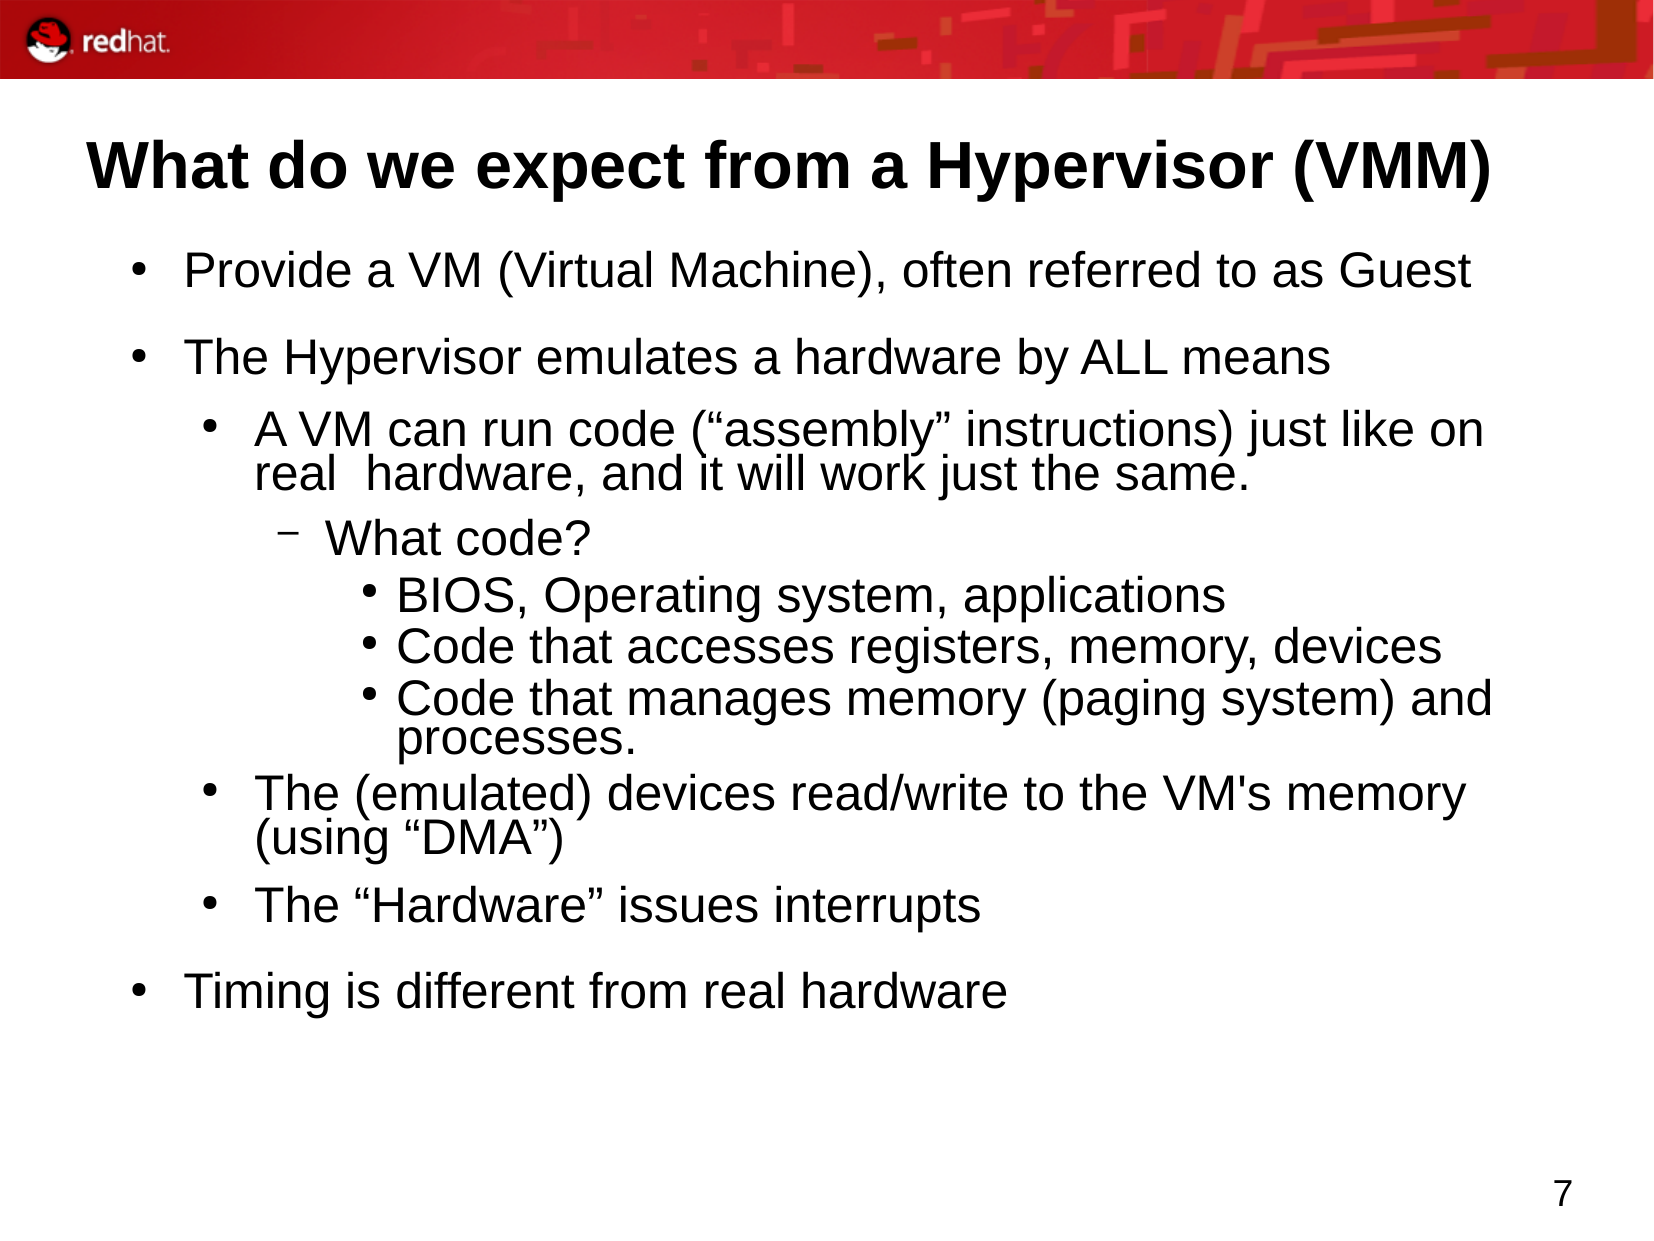

# What do we expect from a Hypervisor (VMM)
Provide a VM (Virtual Machine), often referred to as Guest
The Hypervisor emulates a hardware by ALL means
A VM can run code (“assembly” instructions) just like on real hardware, and it will work just the same.
What code?
BIOS, Operating system, applications
Code that accesses registers, memory, devices
Code that manages memory (paging system) and processes.
The (emulated) devices read/write to the VM's memory (using “DMA”)
The “Hardware” issues interrupts
Timing is different from real hardware